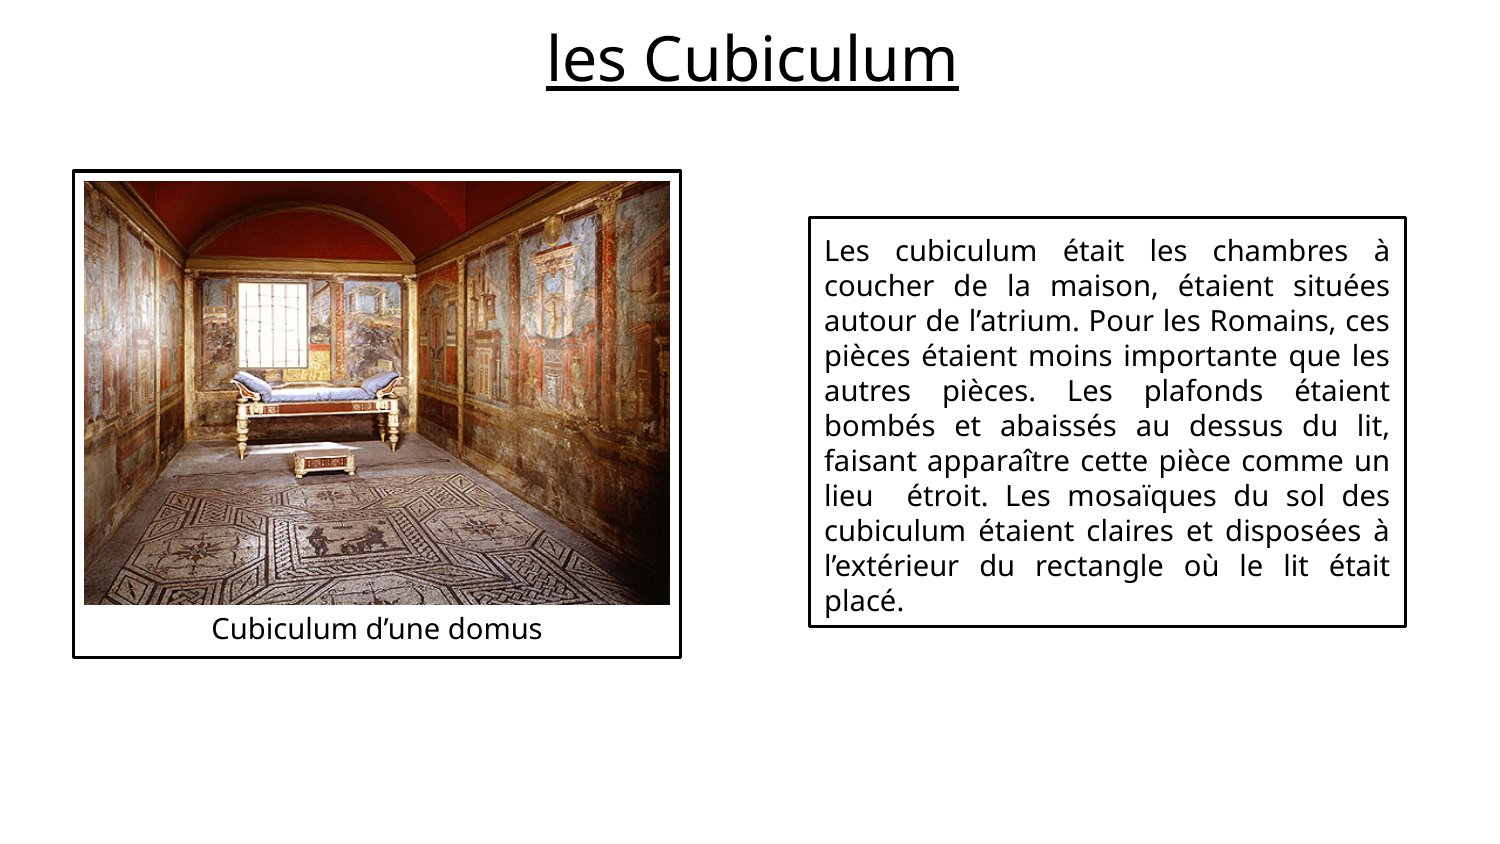

les Cubiculum
Cubiculum d’une domus
Les cubiculum était les chambres à coucher de la maison, étaient situées autour de l’atrium. Pour les Romains, ces pièces étaient moins importante que les autres pièces. Les plafonds étaient bombés et abaissés au dessus du lit, faisant apparaître cette pièce comme un lieu étroit. Les mosaïques du sol des cubiculum étaient claires et disposées à l’extérieur du rectangle où le lit était placé.